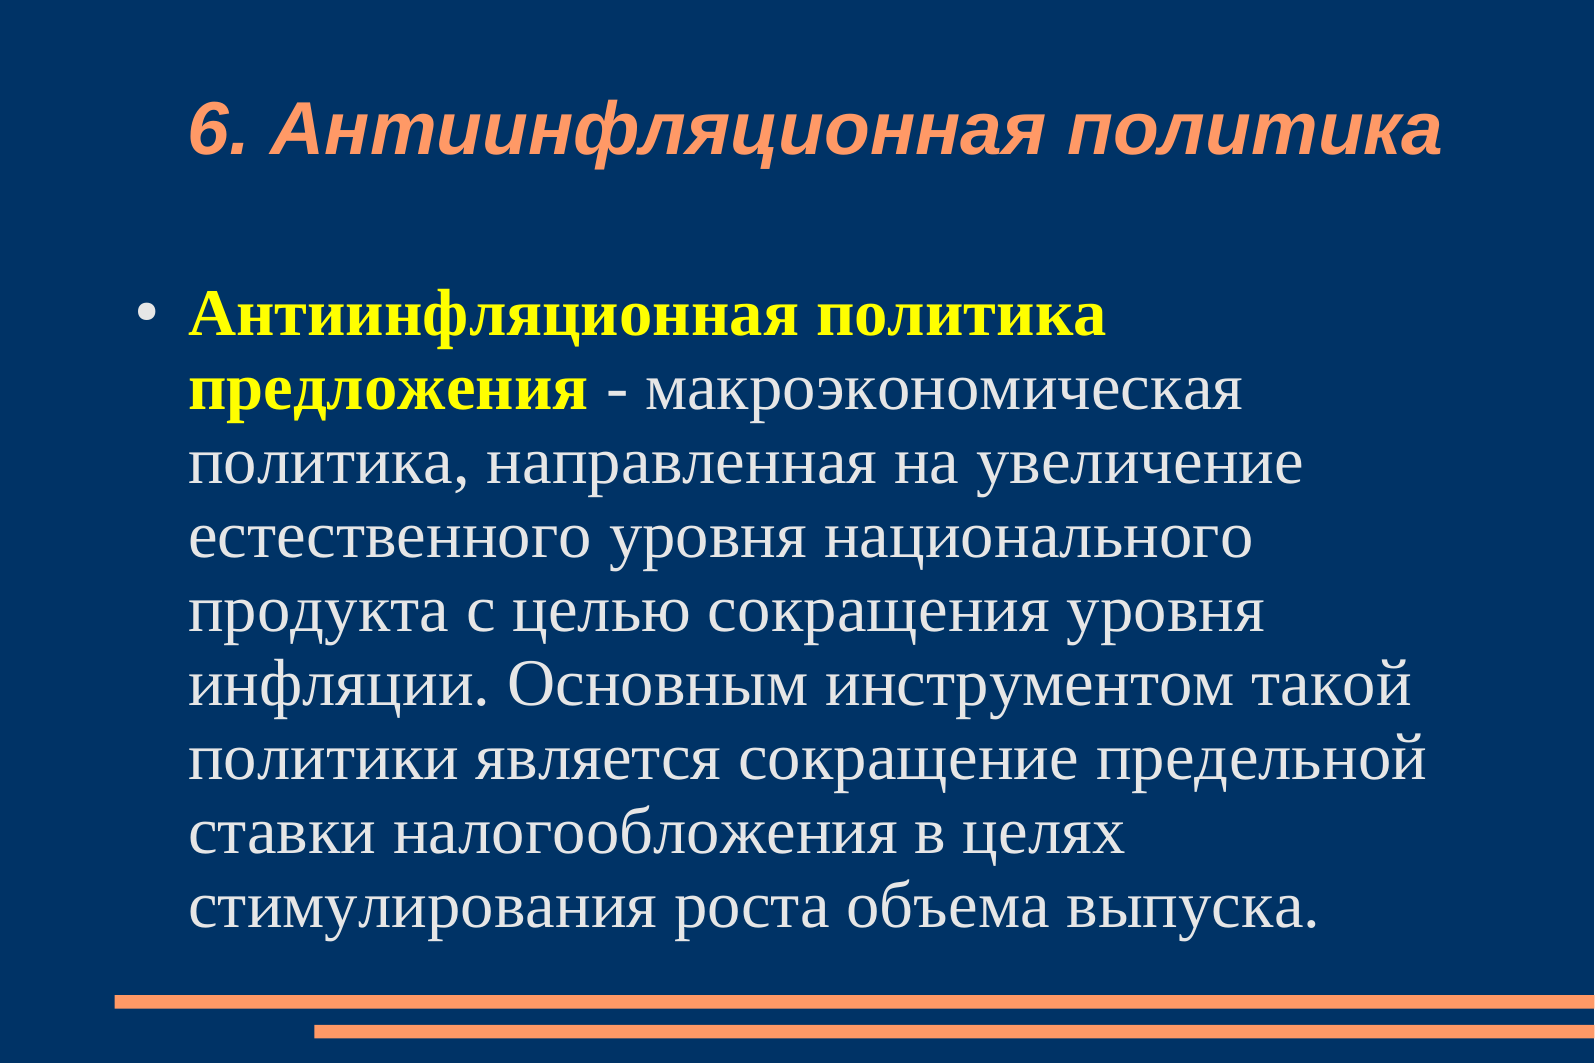

# 6. Антиинфляционная политика
Антиинфляционная политика предложения - макроэкономическая политика, направленная на увеличение естественного уровня национального продукта с целью сокращения уровня инфляции. Основным инструментом такой политики является сокращение предельной ставки налогообложения в целях стимулирования роста объема выпуска.